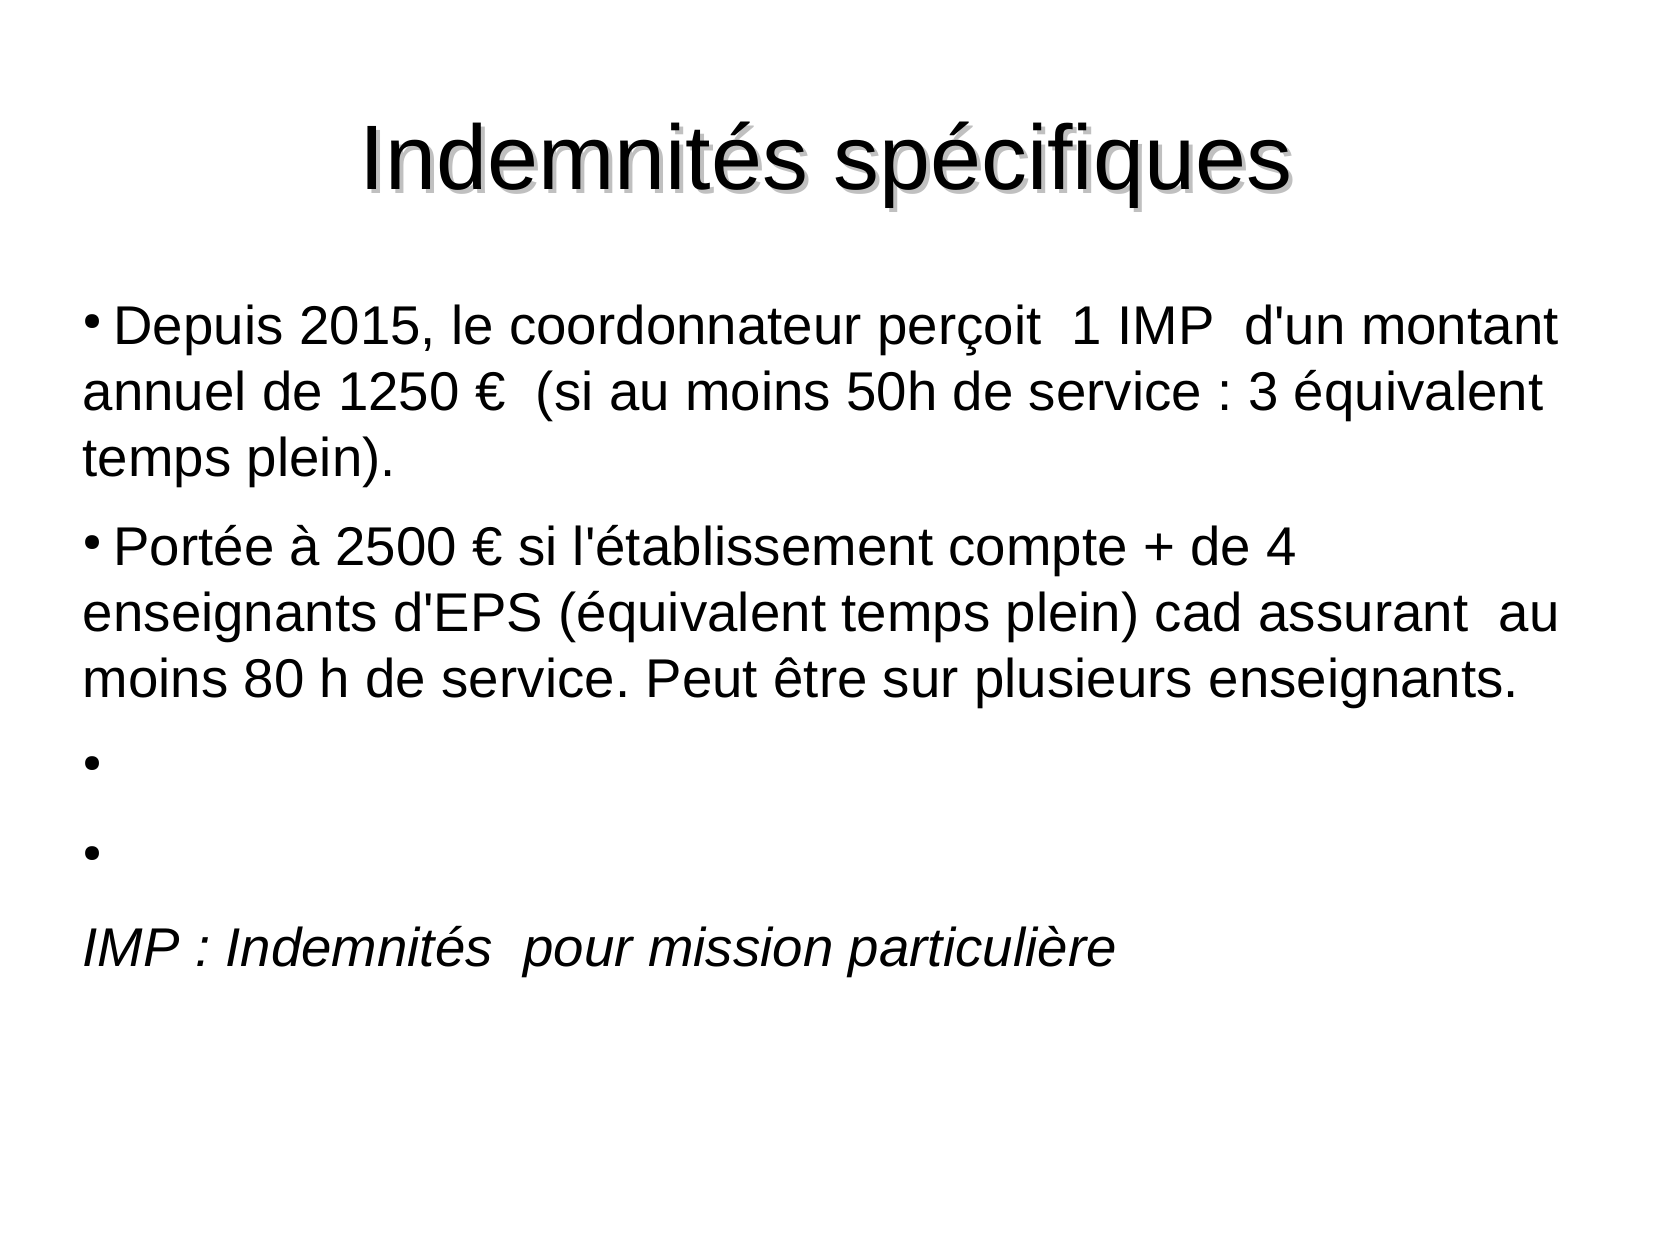

# Indemnités spécifiques
 Depuis 2015, le coordonnateur perçoit 1 IMP d'un montant annuel de 1250 € (si au moins 50h de service : 3 équivalent temps plein).
 Portée à 2500 € si l'établissement compte + de 4 enseignants d'EPS (équivalent temps plein) cad assurant au moins 80 h de service. Peut être sur plusieurs enseignants.
IMP : Indemnités pour mission particulière